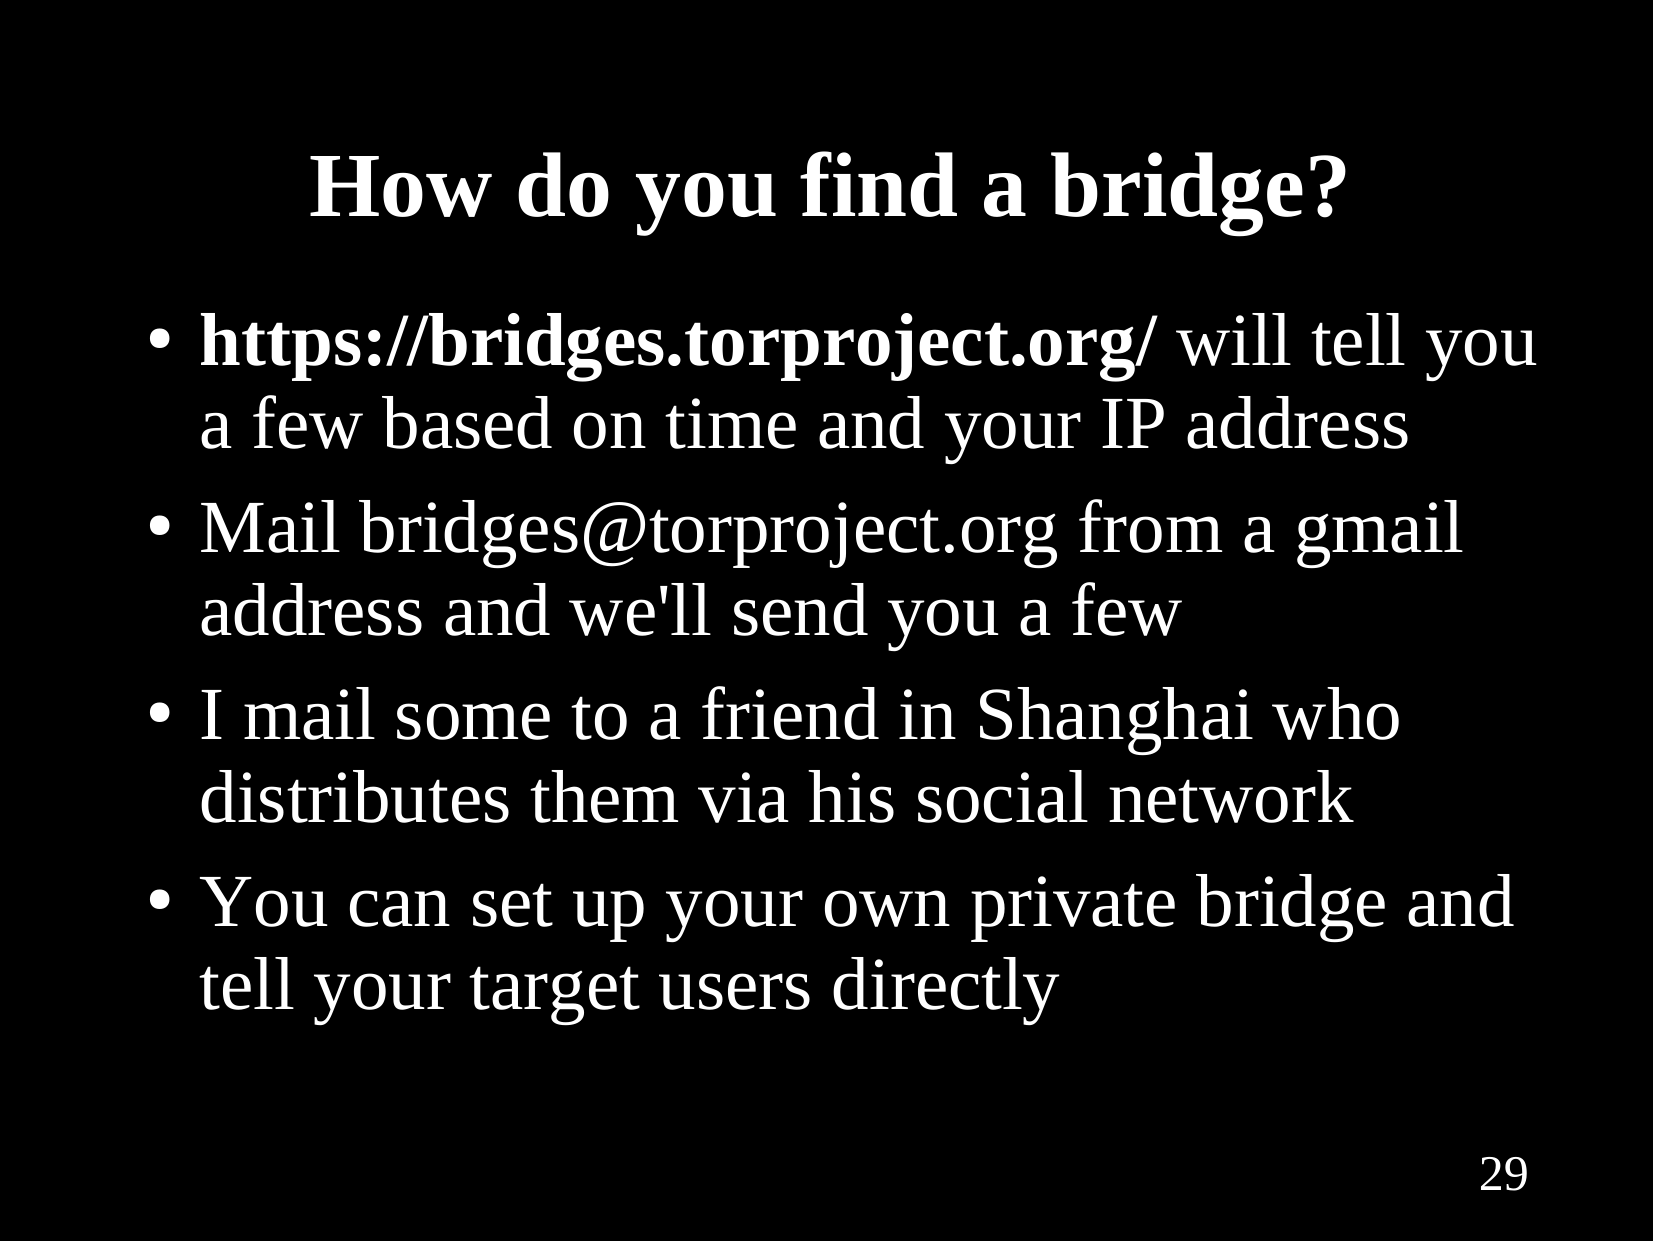

# How do you find a bridge?
https://bridges.torproject.org/ will tell you a few based on time and your IP address
Mail bridges@torproject.org from a gmail address and we'll send you a few
I mail some to a friend in Shanghai who distributes them via his social network
You can set up your own private bridge and tell your target users directly